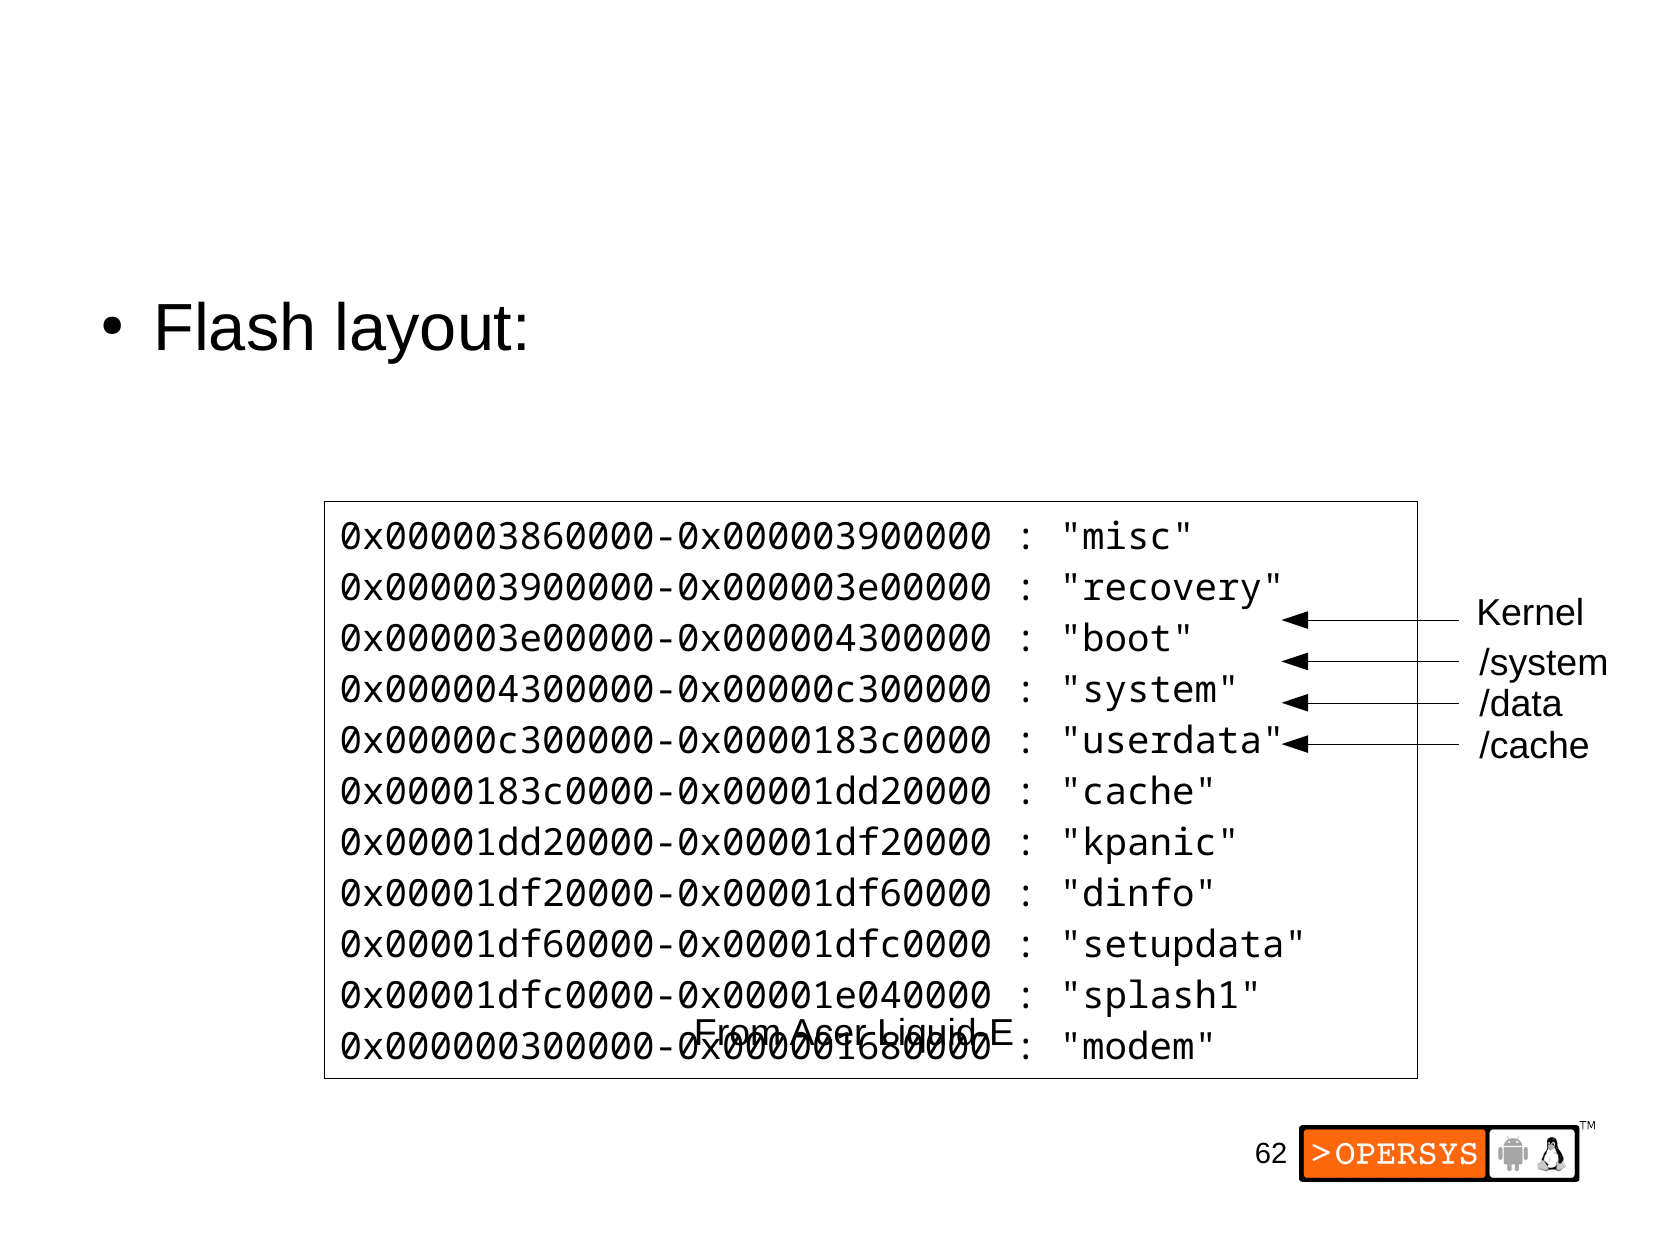

# Flash layout:
0x000003860000-0x000003900000 : "misc"
0x000003900000-0x000003e00000 : "recovery"
0x000003e00000-0x000004300000 : "boot"
0x000004300000-0x00000c300000 : "system"
0x00000c300000-0x0000183c0000 : "userdata"
0x0000183c0000-0x00001dd20000 : "cache"
0x00001dd20000-0x00001df20000 : "kpanic"
0x00001df20000-0x00001df60000 : "dinfo"
0x00001df60000-0x00001dfc0000 : "setupdata"
0x00001dfc0000-0x00001e040000 : "splash1"
0x000000300000-0x000001680000 : "modem"
Kernel
/system
/data
/cache
From Acer Liquid-E